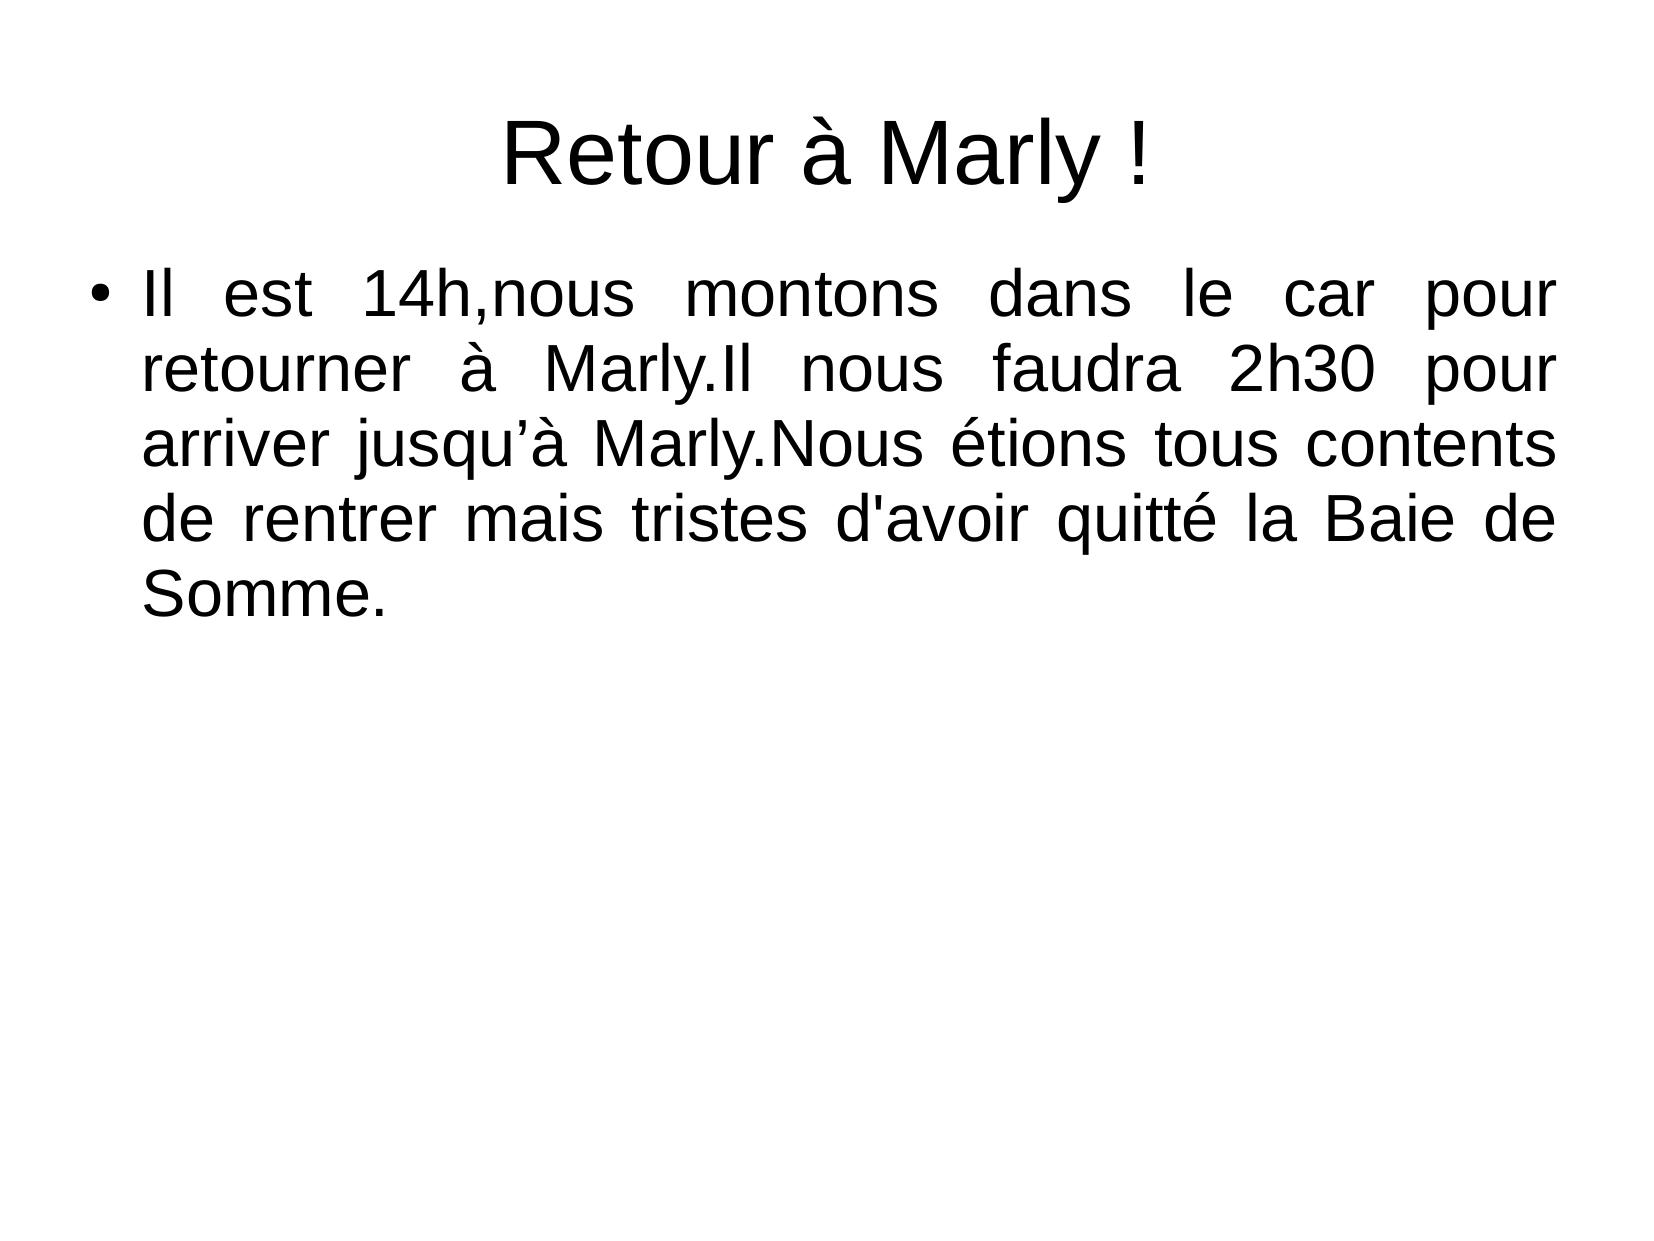

# Retour à Marly !
Il est 14h,nous montons dans le car pour retourner à Marly.Il nous faudra 2h30 pour arriver jusqu’à Marly.Nous étions tous contents de rentrer mais tristes d'avoir quitté la Baie de Somme.